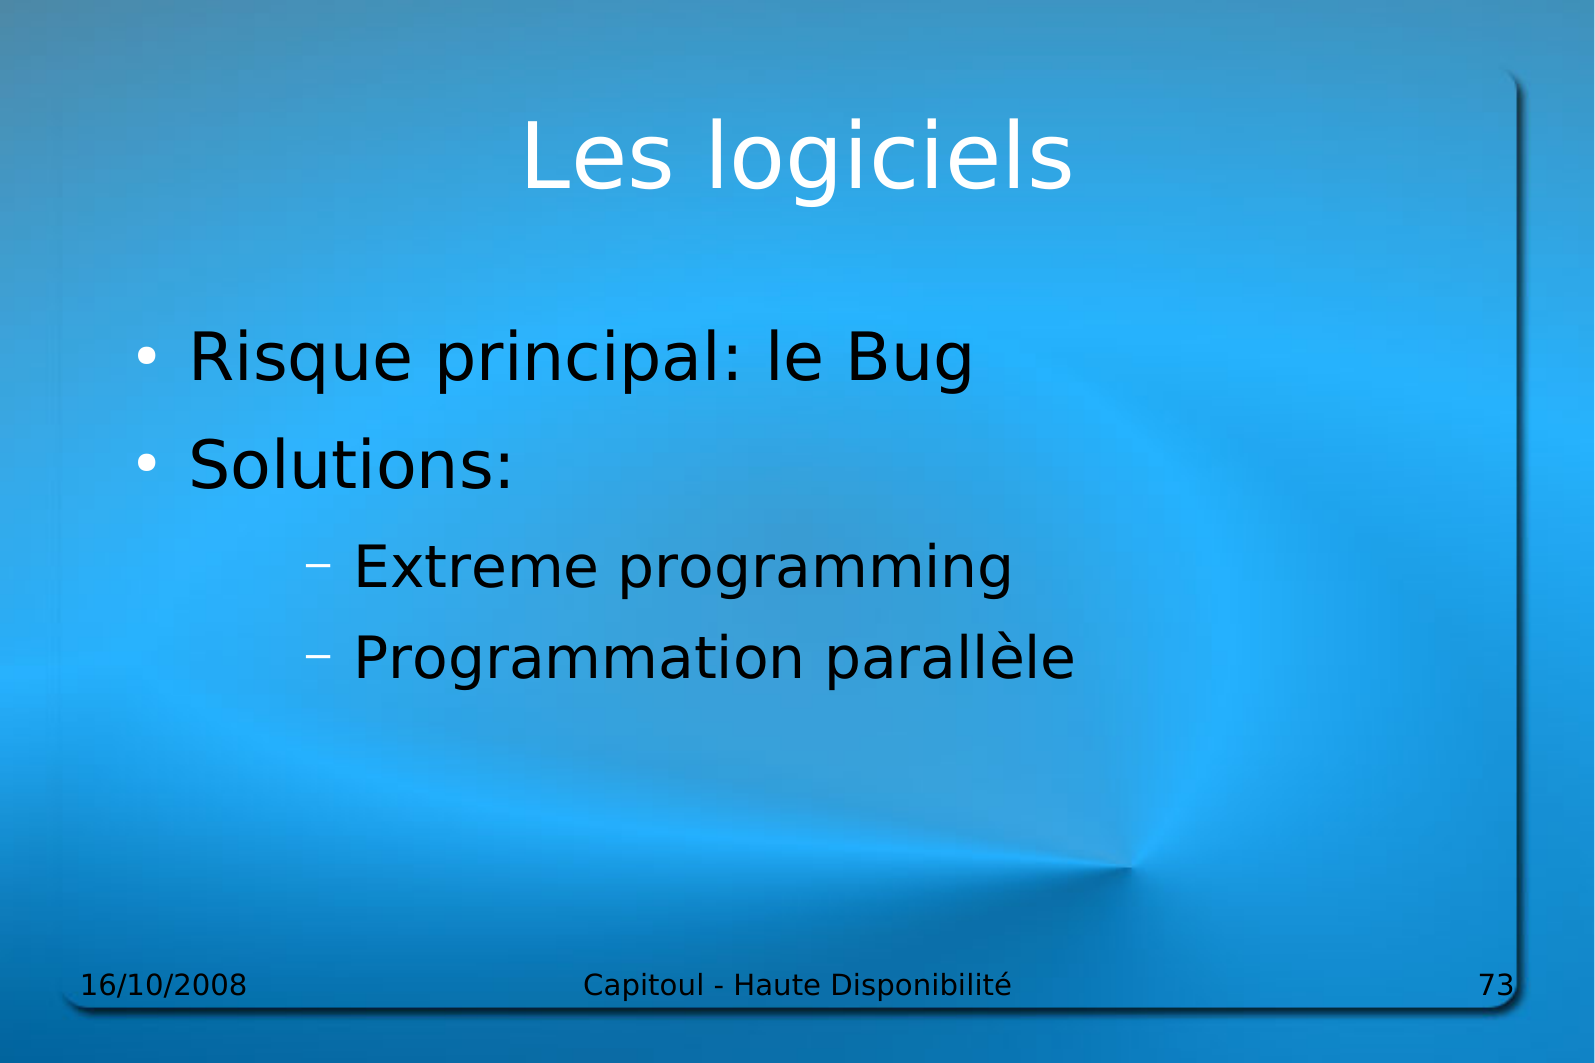

# Les logiciels
Risque principal: le Bug
Solutions:
Extreme programming
Programmation parallèle
16/10/2008
Capitoul - Haute Disponibilité
73